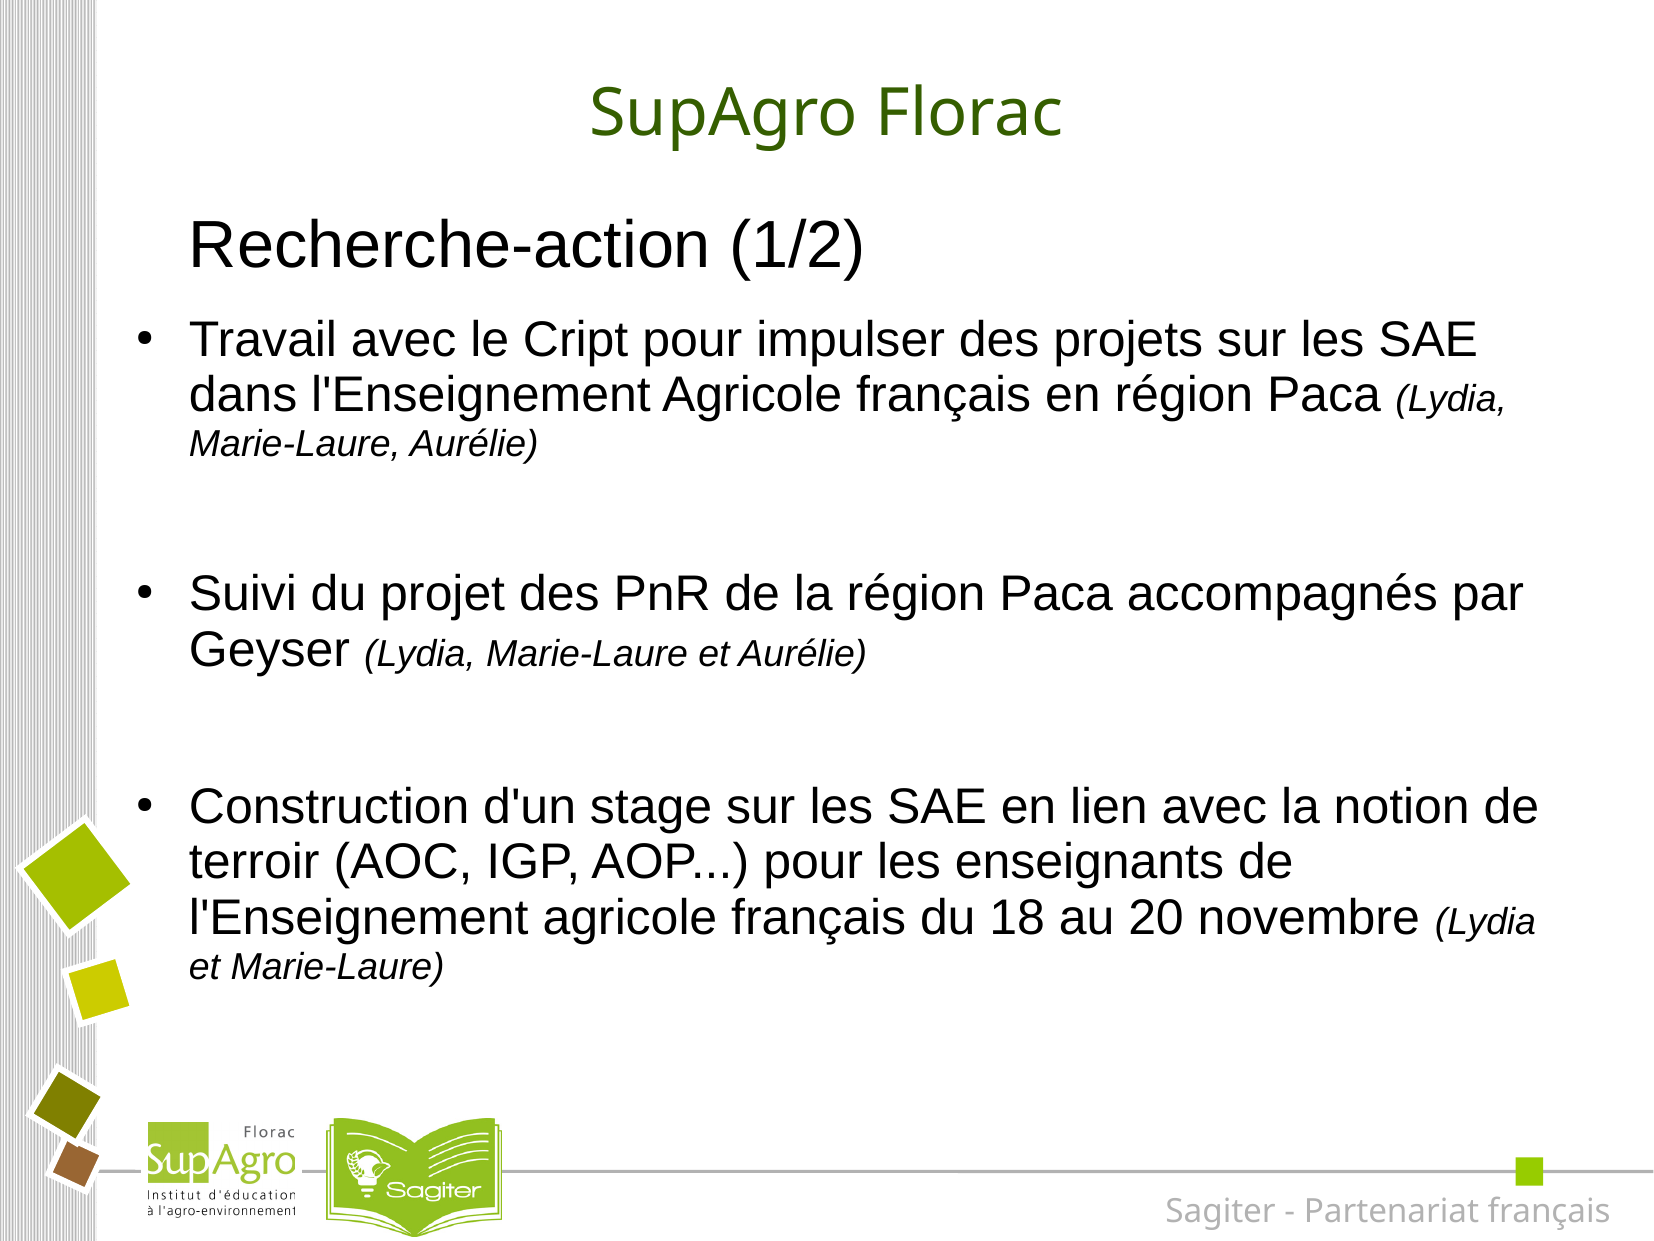

# SupAgro Florac
Recherche-action (1/2)
Travail avec le Cript pour impulser des projets sur les SAE dans l'Enseignement Agricole français en région Paca (Lydia, Marie-Laure, Aurélie)
Suivi du projet des PnR de la région Paca accompagnés par Geyser (Lydia, Marie-Laure et Aurélie)
Construction d'un stage sur les SAE en lien avec la notion de terroir (AOC, IGP, AOP...) pour les enseignants de l'Enseignement agricole français du 18 au 20 novembre (Lydia et Marie-Laure)
Sagiter - Partenariat français